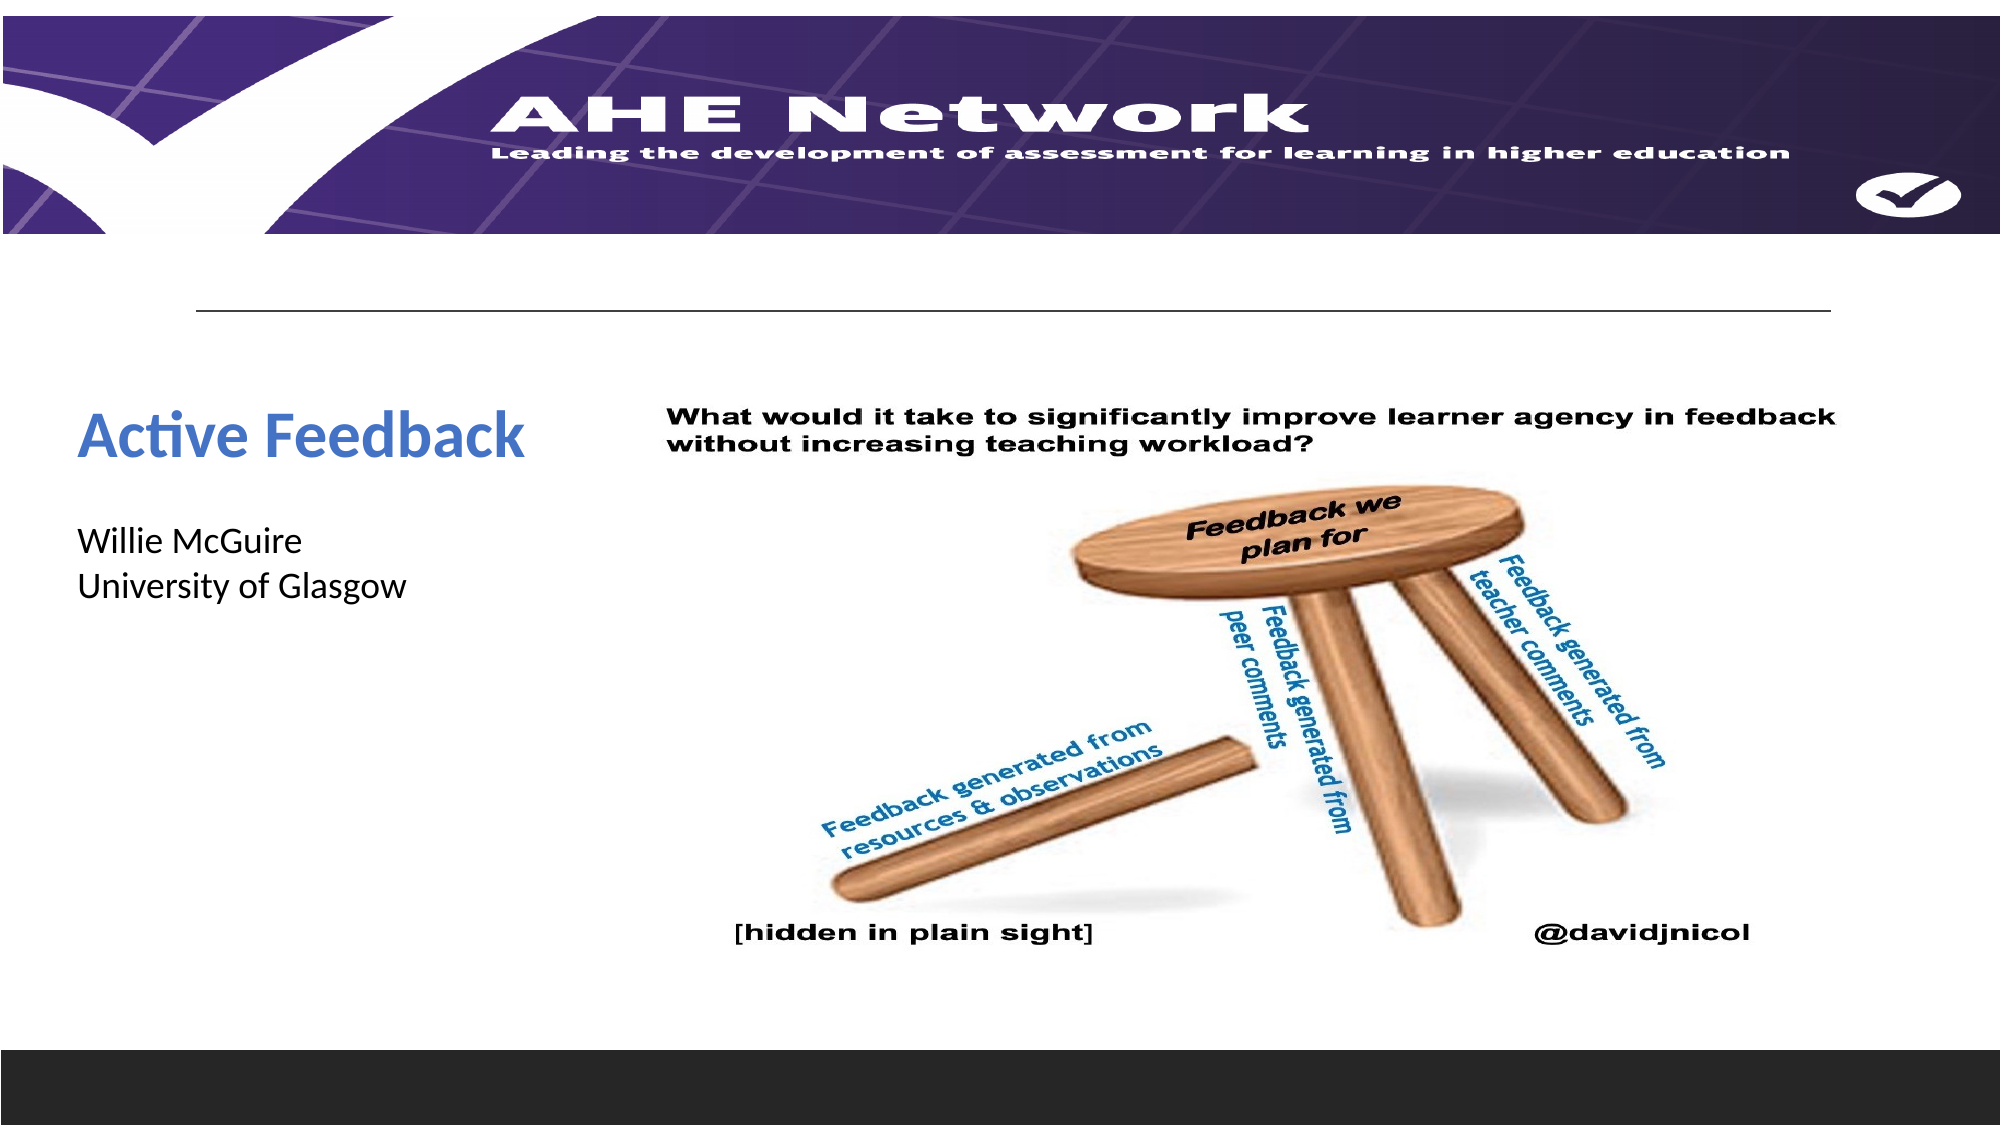

Active Feedback
Willie McGuire
University of Glasgow